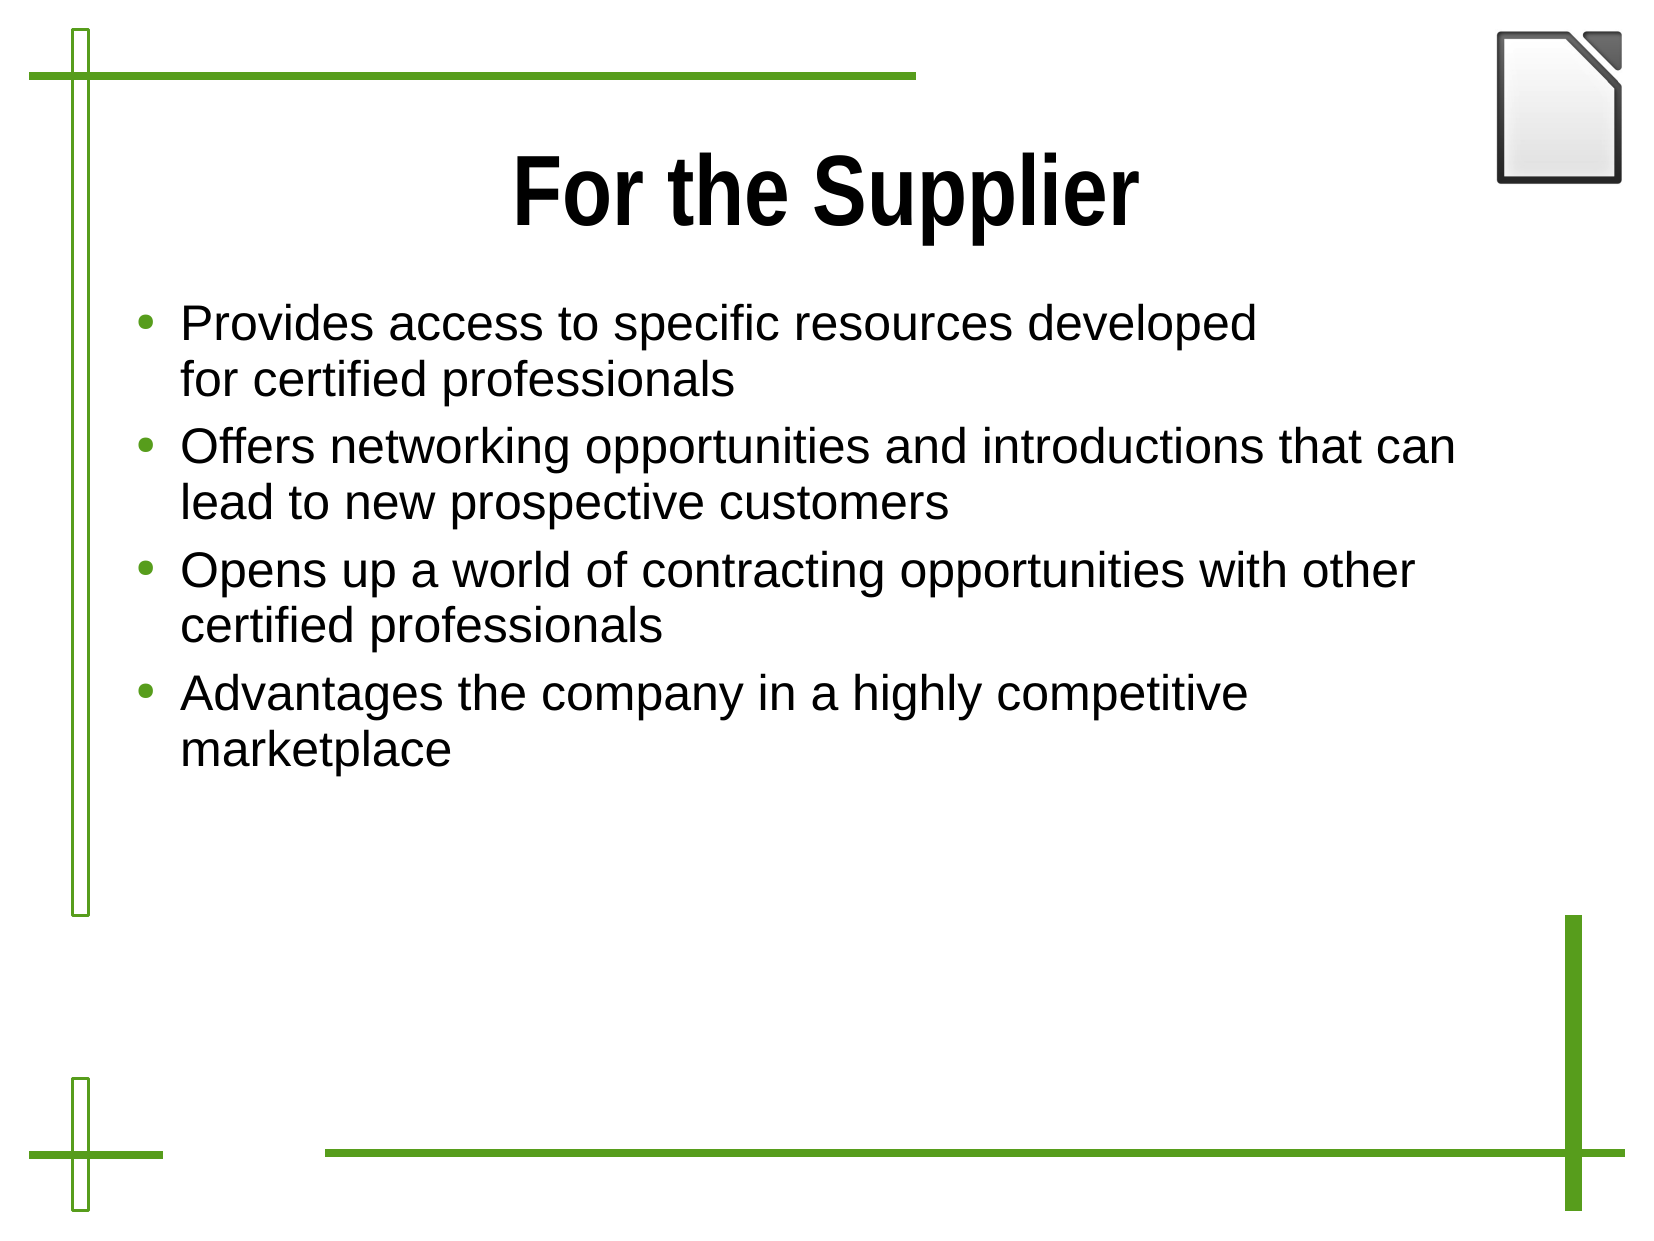

# For the Supplier
Provides access to specific resources developed
for certified professionals
Offers networking opportunities and introductions that can lead to new prospective customers
Opens up a world of contracting opportunities with other certified professionals
Advantages the company in a highly competitive marketplace